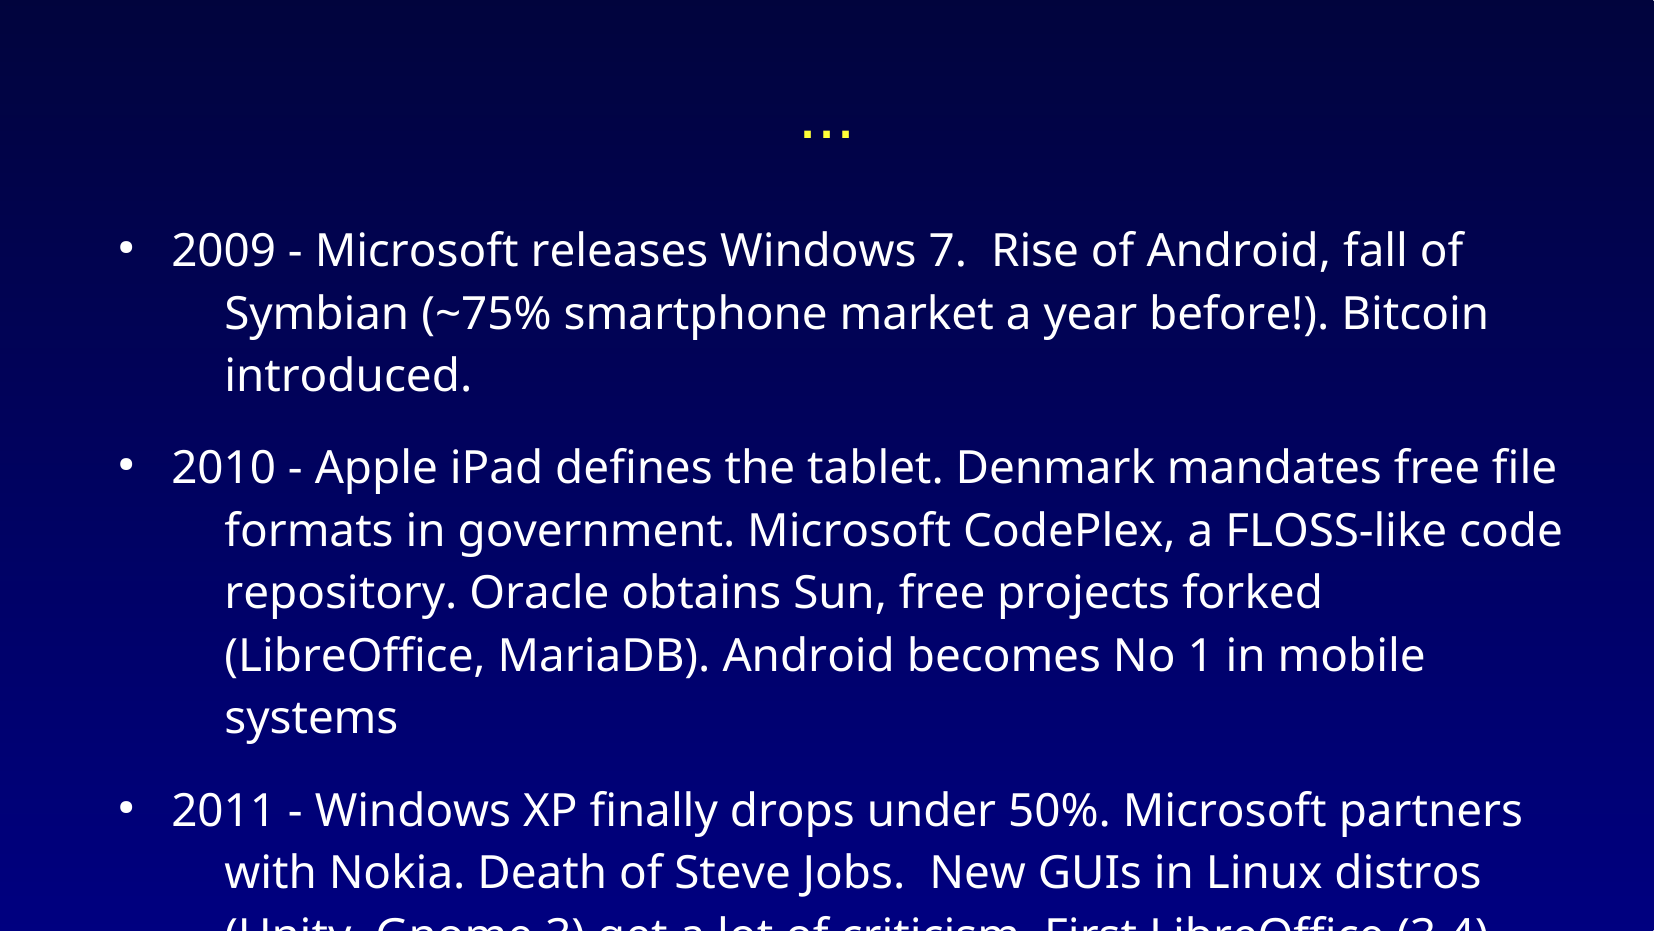

# ...
2009 - Microsoft releases Windows 7. Rise of Android, fall of Symbian (~75% smartphone market a year before!). Bitcoin introduced.
2010 - Apple iPad defines the tablet. Denmark mandates free file formats in government. Microsoft CodePlex, a FLOSS-like code repository. Oracle obtains Sun, free projects forked (LibreOffice, MariaDB). Android becomes No 1 in mobile systems
2011 - Windows XP finally drops under 50%. Microsoft partners with Nokia. Death of Steve Jobs. New GUIs in Linux distros (Unity, Gnome 3) get a lot of criticism. First LibreOffice (3.4)